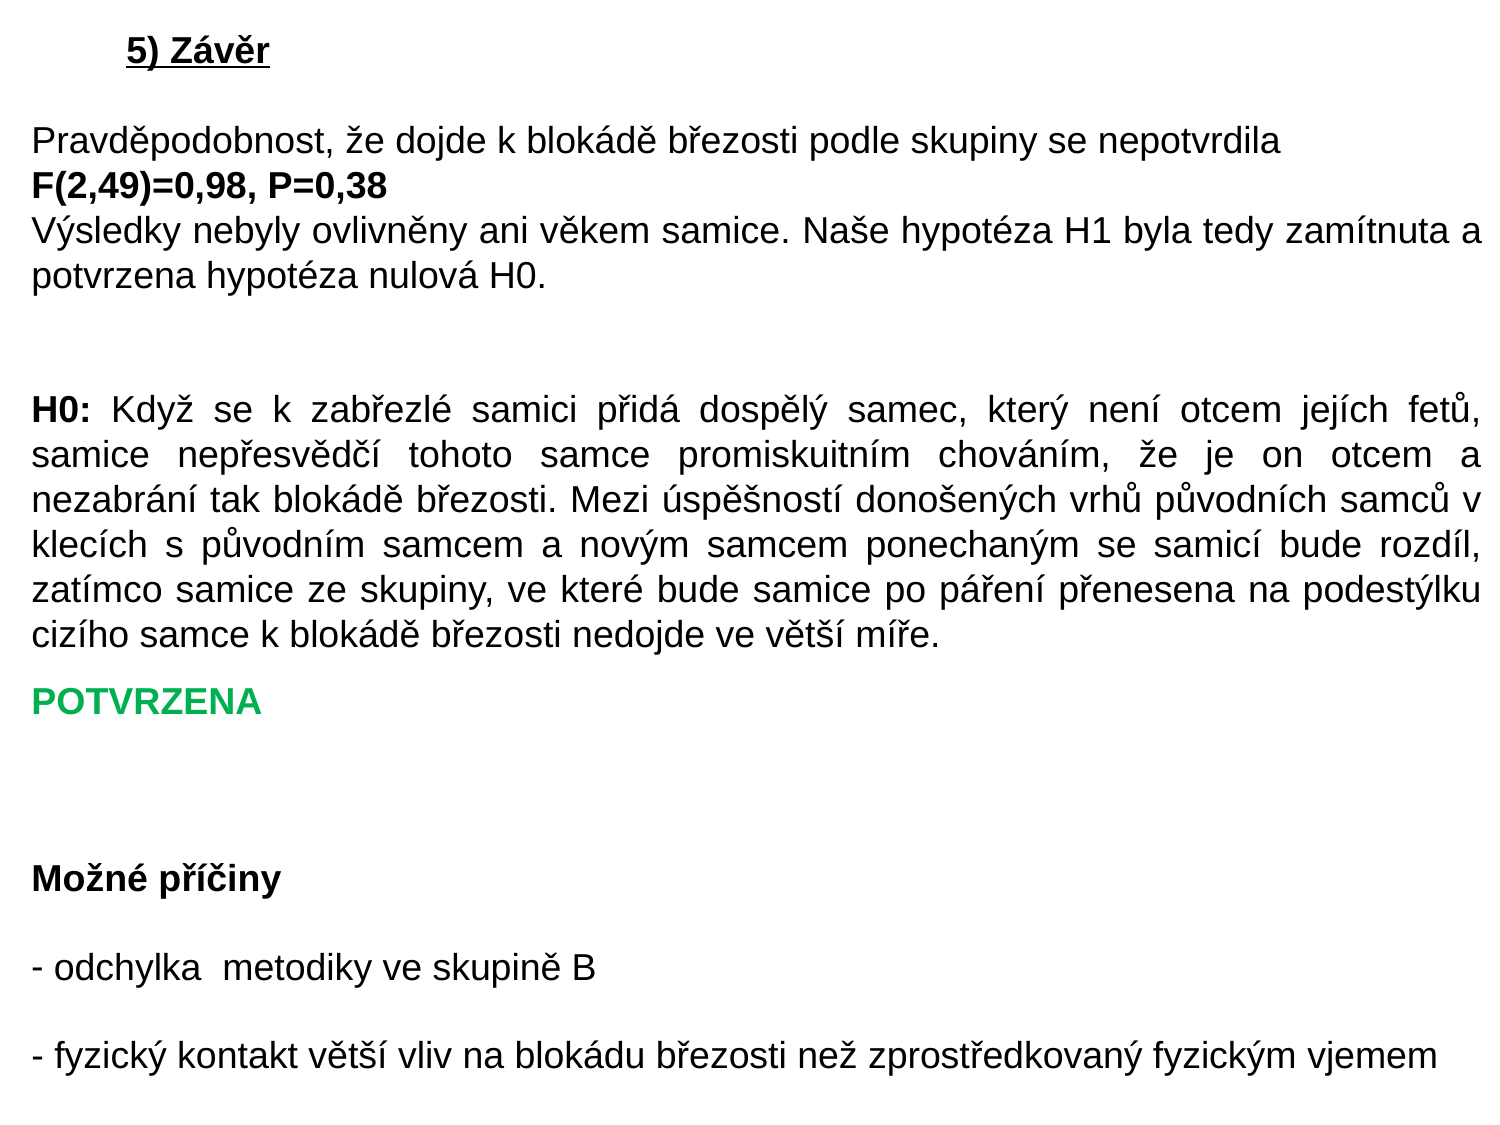

5) Závěr
Pravděpodobnost, že dojde k blokádě březosti podle skupiny se nepotvrdila
F(2,49)=0,98, P=0,38
Výsledky nebyly ovlivněny ani věkem samice. Naše hypotéza H1 byla tedy zamítnuta a potvrzena hypotéza nulová H0.
H0: Když se k zabřezlé samici přidá dospělý samec, který není otcem jejích fetů, samice nepřesvědčí tohoto samce promiskuitním chováním, že je on otcem a nezabrání tak blokádě březosti. Mezi úspěšností donošených vrhů původních samců v klecích s původním samcem a novým samcem ponechaným se samicí bude rozdíl, zatímco samice ze skupiny, ve které bude samice po páření přenesena na podestýlku cizího samce k blokádě březosti nedojde ve větší míře.
POTVRZENA
Možné příčiny
 odchylka  metodiky ve skupině B
- fyzický kontakt větší vliv na blokádu březosti než zprostředkovaný fyzickým vjemem